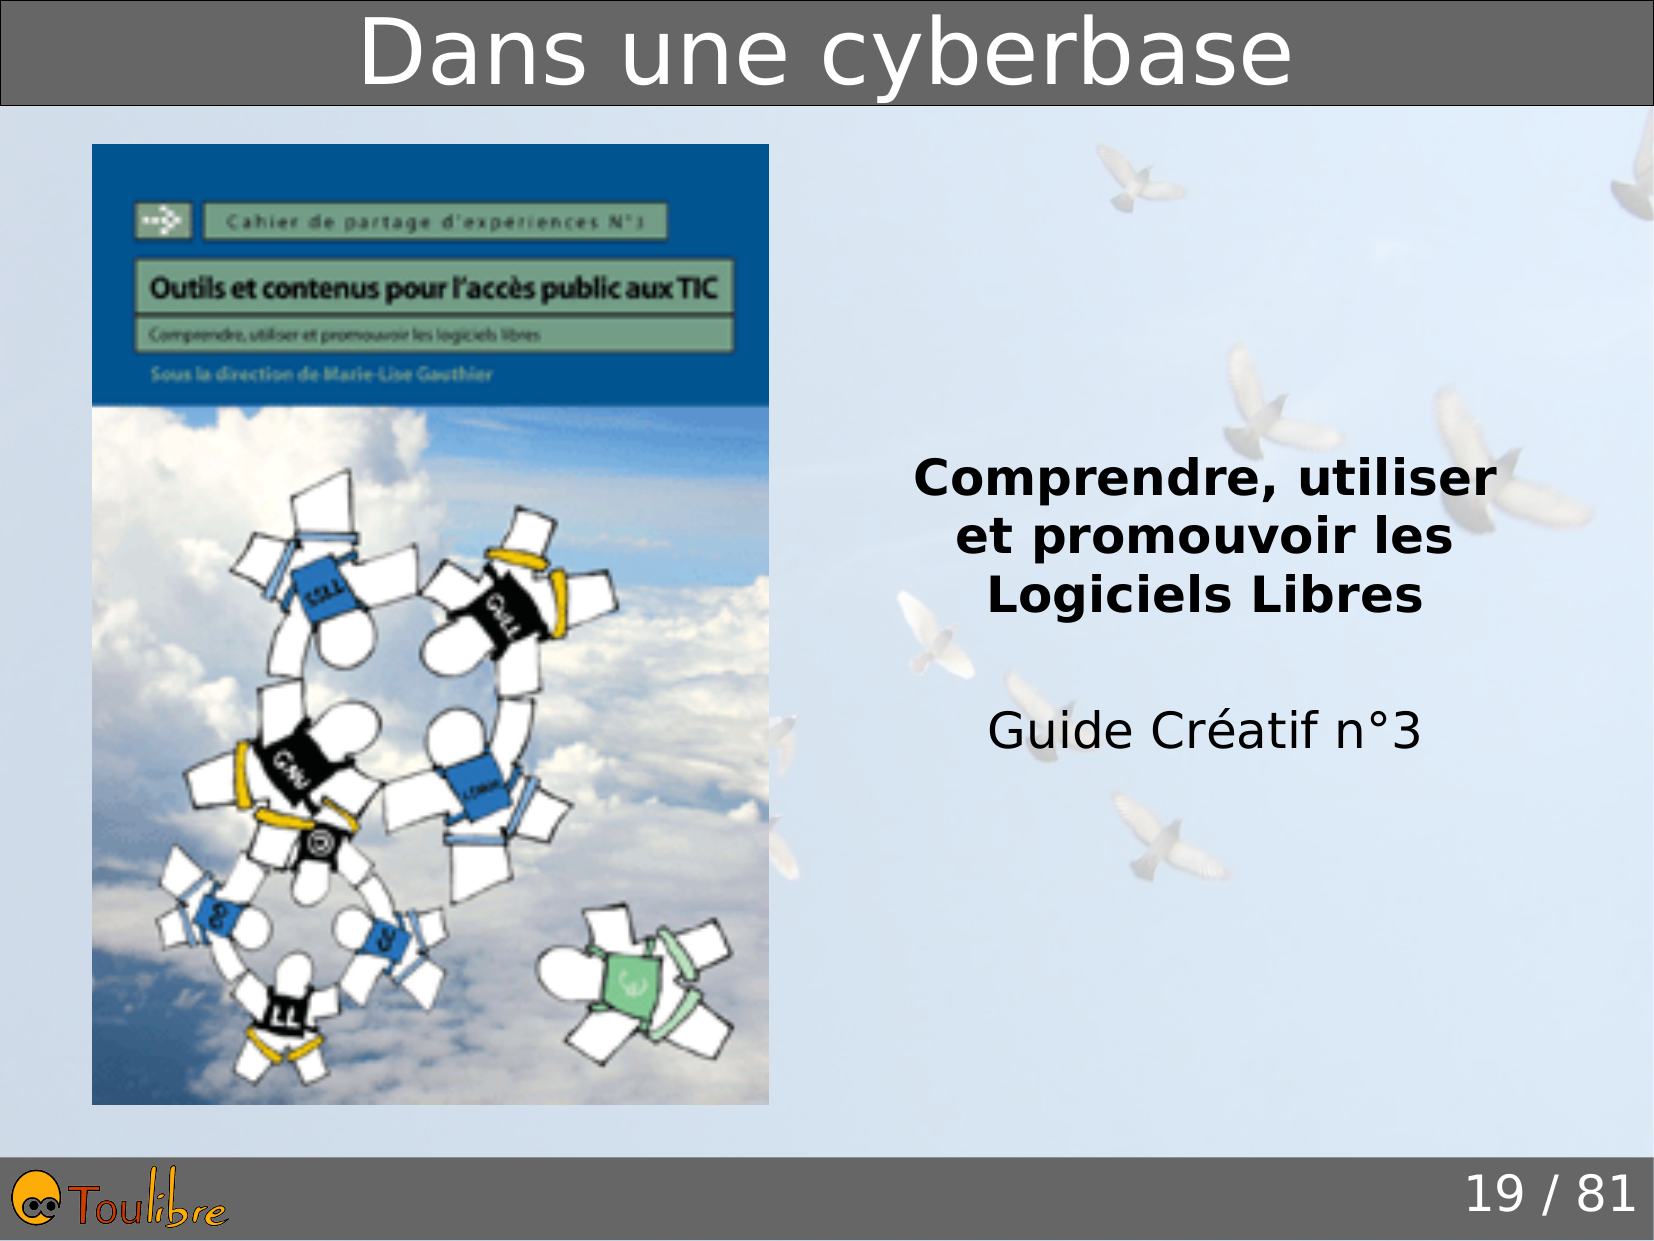

# Dans une cyberbase
Comprendre, utiliser et promouvoir les Logiciels Libres
Guide Créatif n°3